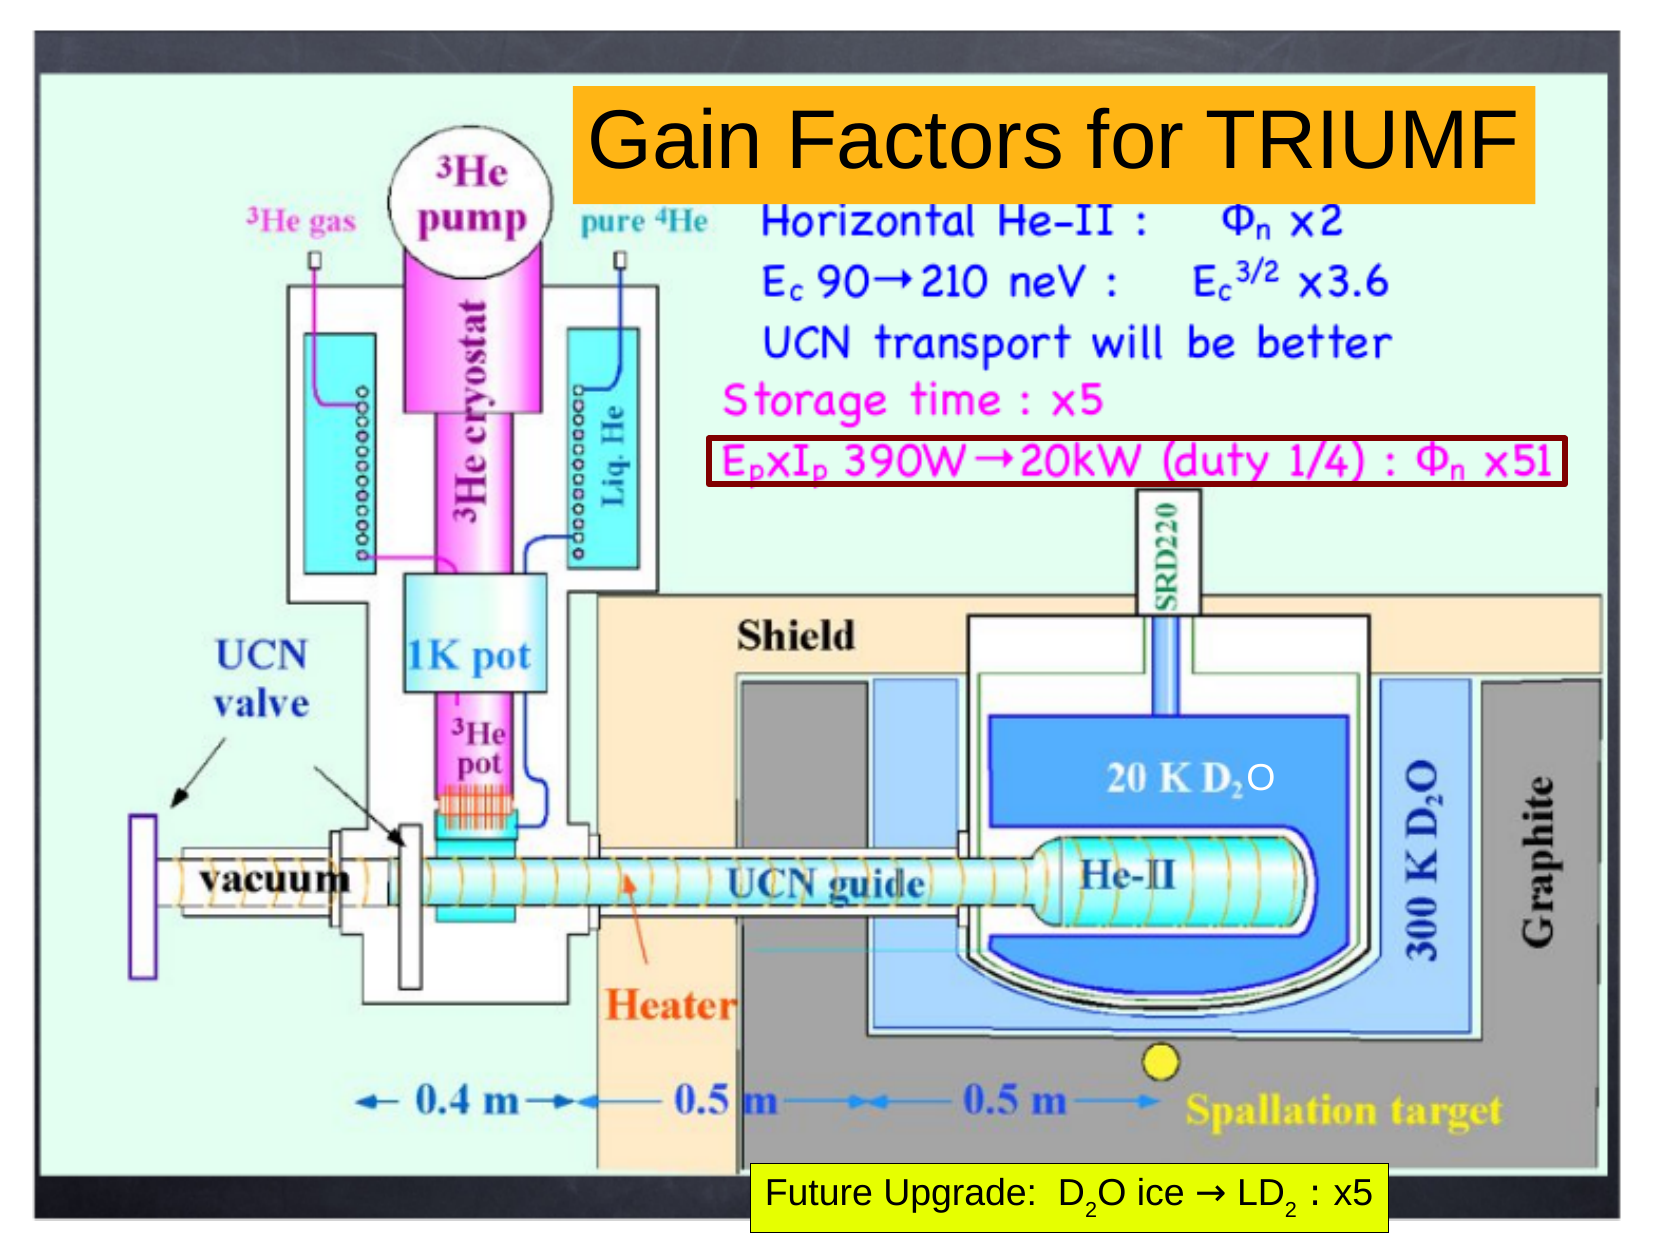

#
Gain Factors for TRIUMF
O
Future Upgrade: D2O ice → LD2 : x5